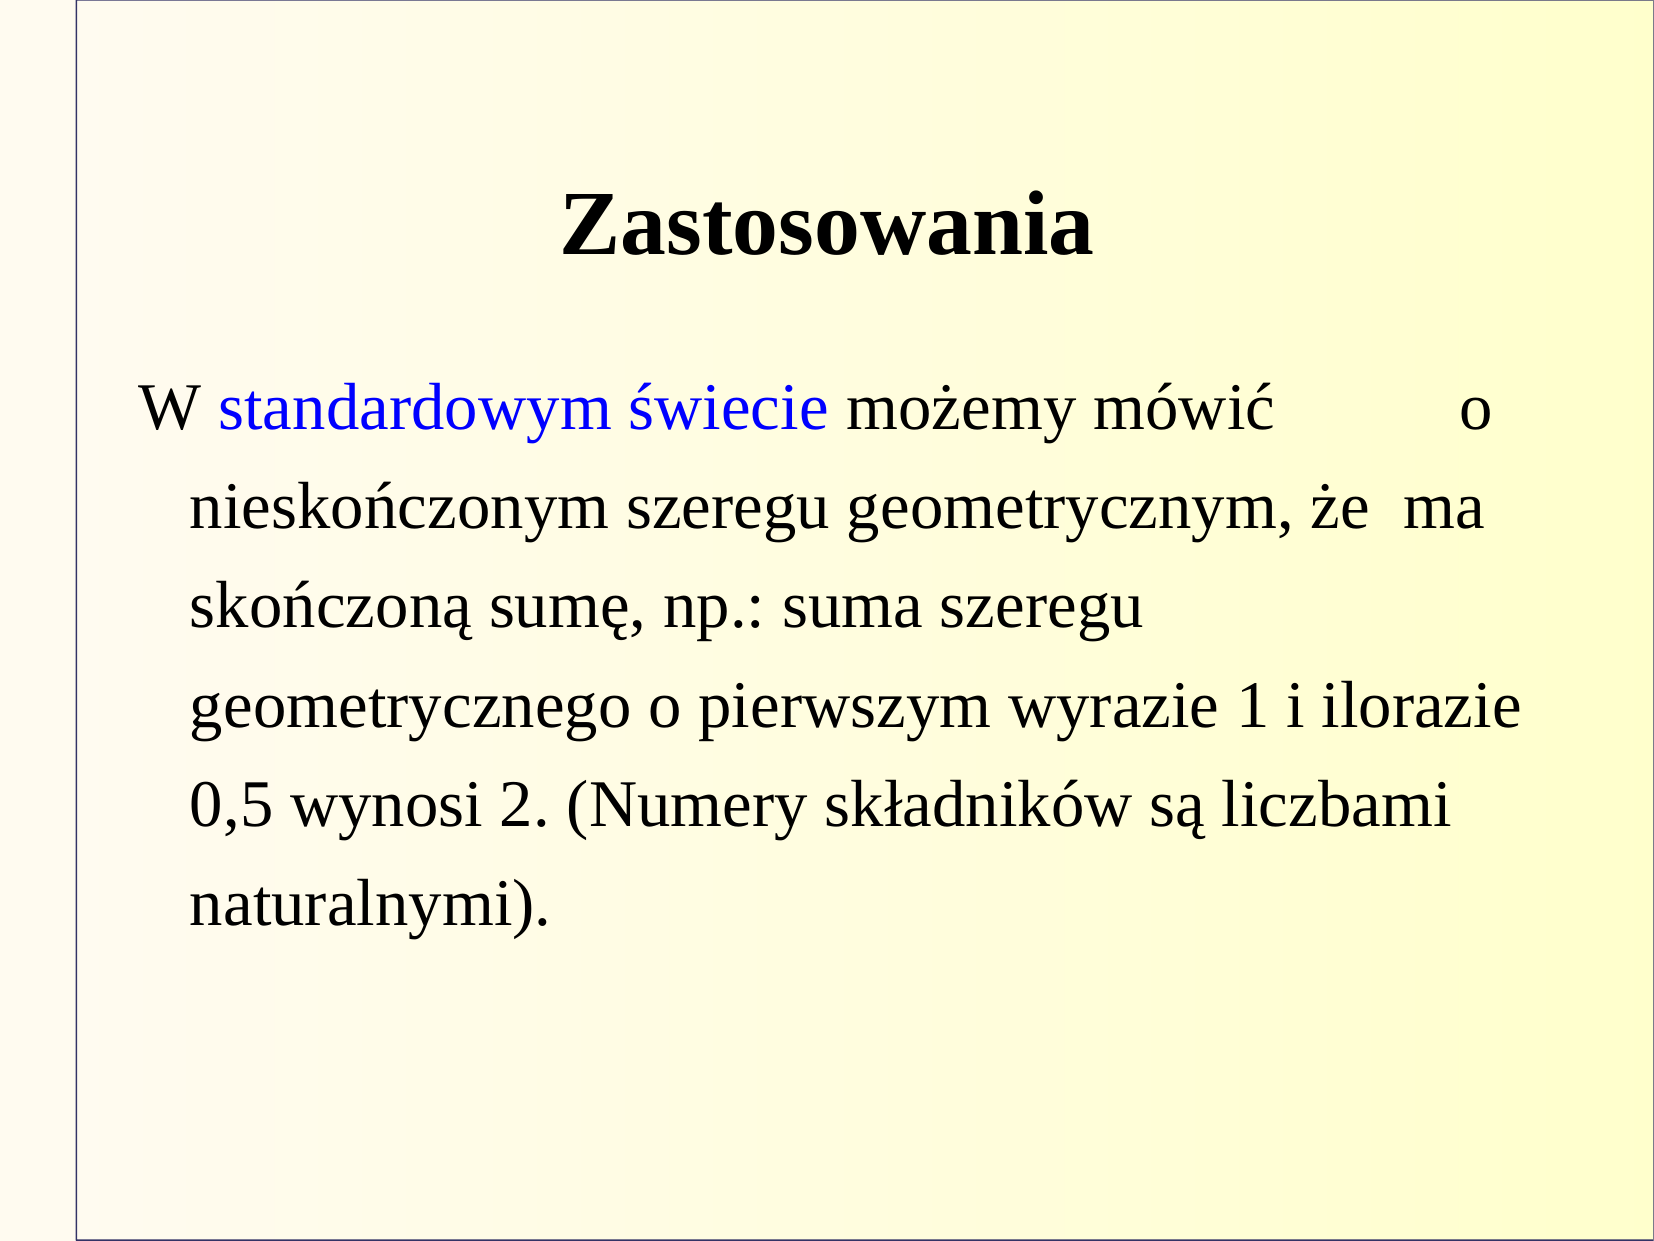

# Zastosowania
W standardowym świecie możemy mówić o nieskończonym szeregu geometrycznym, że ma skończoną sumę, np.: suma szeregu geometrycznego o pierwszym wyrazie 1 i ilorazie 0,5 wynosi 2. (Numery składników są liczbami naturalnymi).